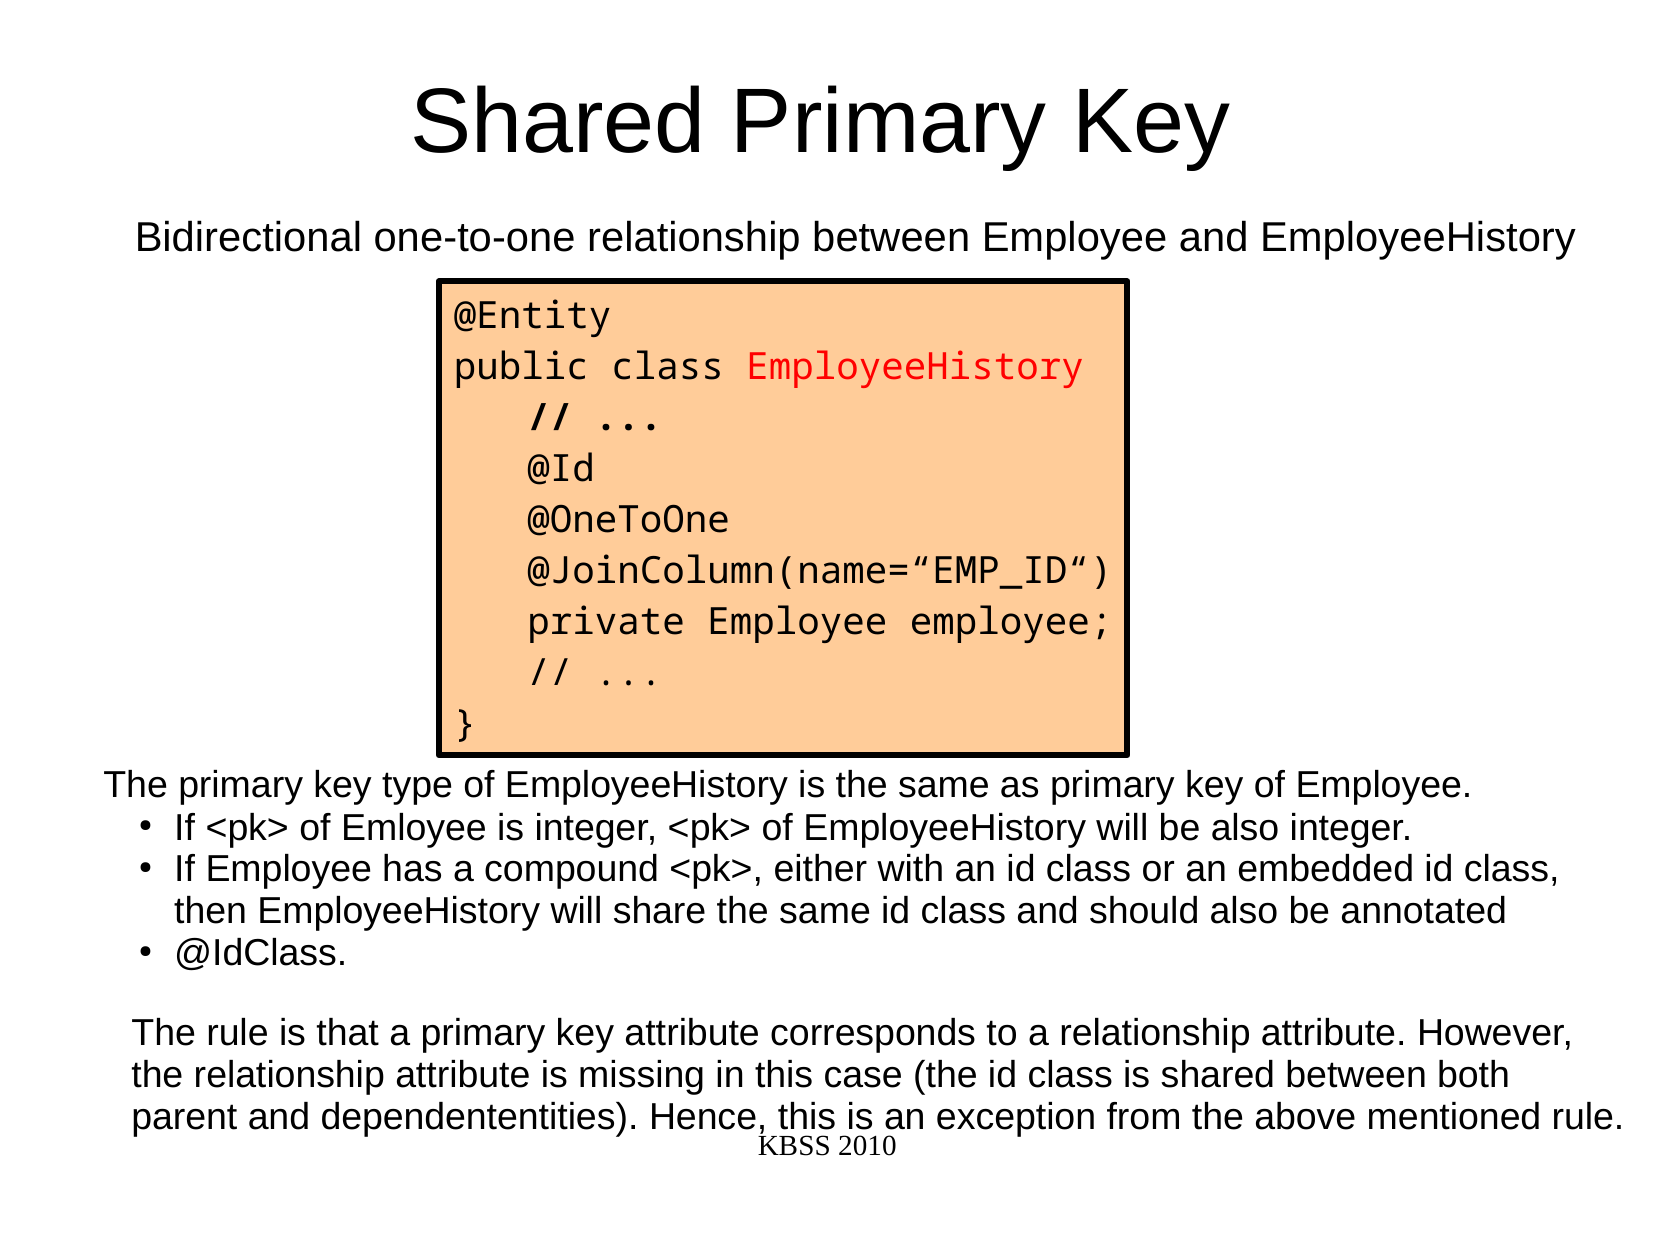

# Shared Primary Key
Bidirectional one-to-one relationship between Employee and EmployeeHistory
@Entity
public class EmployeeHistory
	// ...
	@Id
	@OneToOne
	@JoinColumn(name=“EMP_ID“)
	private Employee employee;
	// ...
}
The primary key type of EmployeeHistory is the same as primary key of Employee.
If <pk> of Emloyee is integer, <pk> of EmployeeHistory will be also integer.
If Employee has a compound <pk>, either with an id class or an embedded id class,
then EmployeeHistory will share the same id class and should also be annotated
@IdClass.
The rule is that a primary key attribute corresponds to a relationship attribute. However,
the relationship attribute is missing in this case (the id class is shared between both
parent and dependententities). Hence, this is an exception from the above mentioned rule.
KBSS 2010